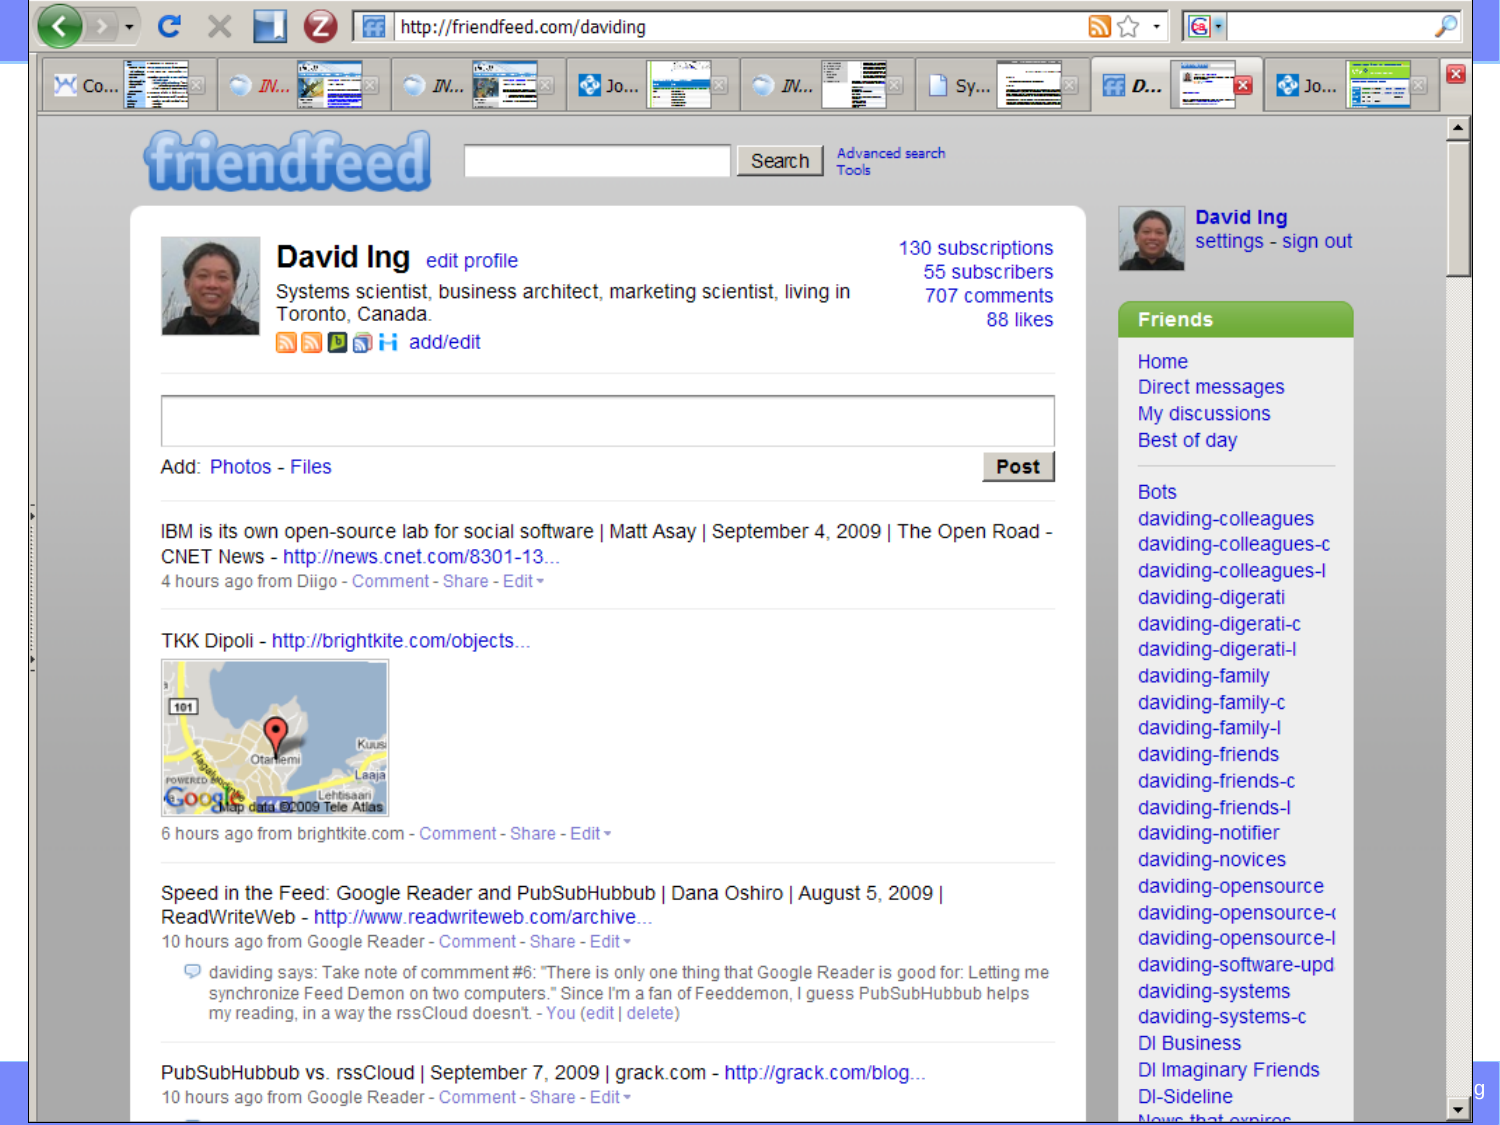

3
Dynamics of Service Systems
Sept. 10, 2009 at Metropolia